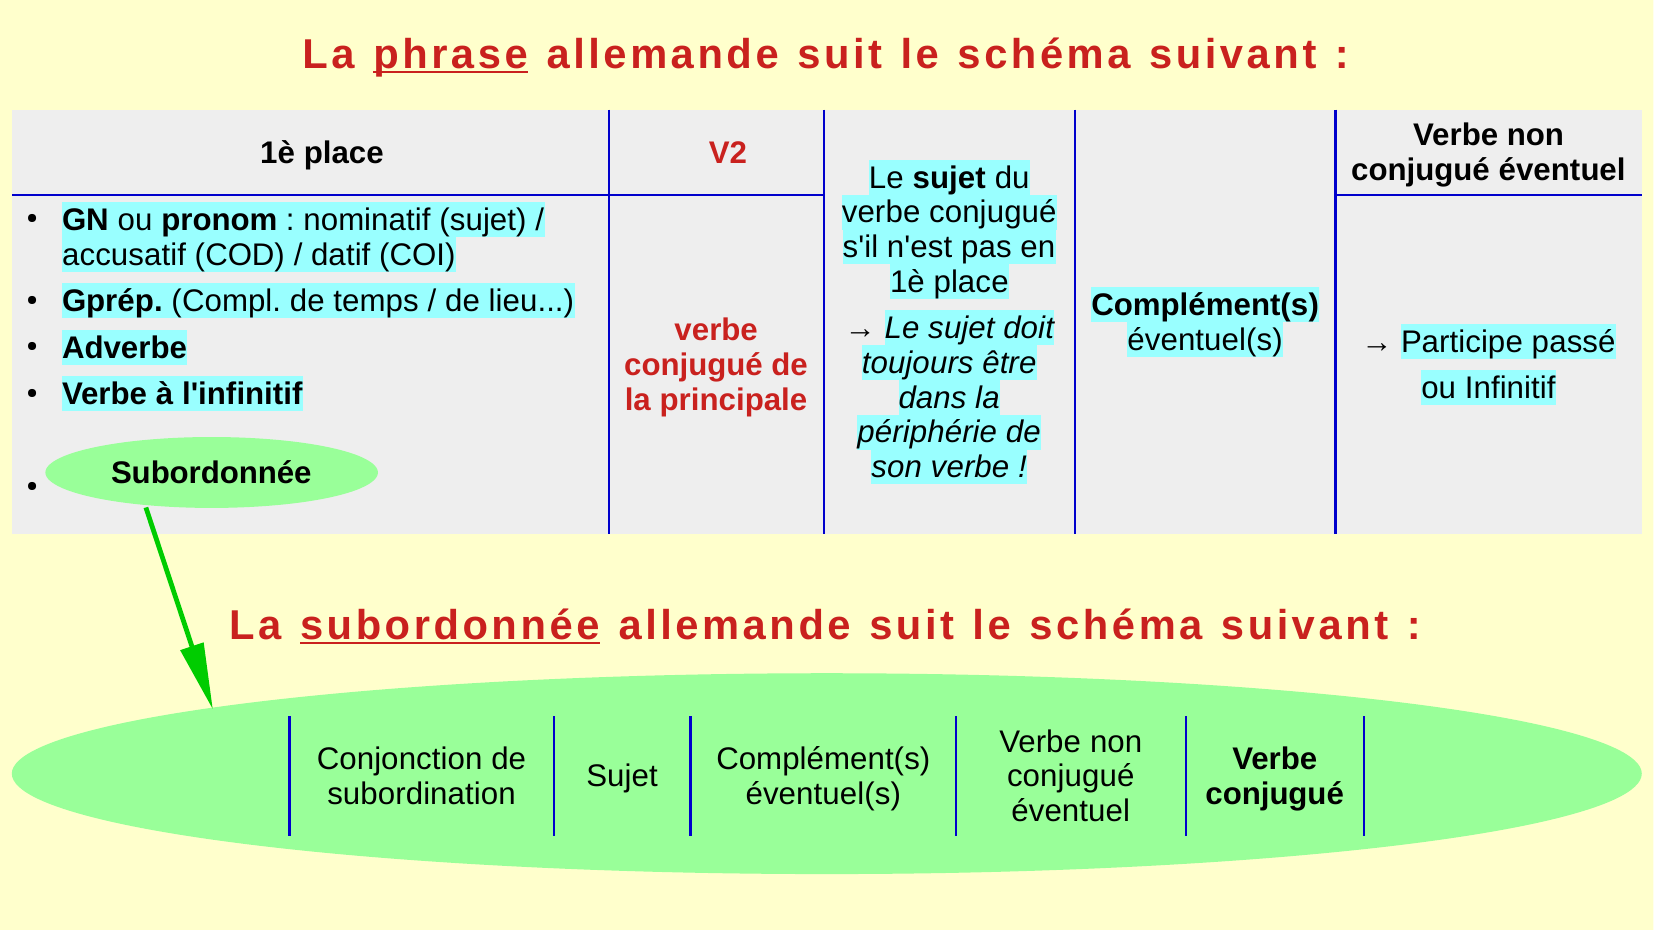

La phrase allemande suit le schéma suivant :
| 1è place | V2 | Le sujet du verbe conjugué s'il n'est pas en 1è place → Le sujet doit toujours être dans la périphérie de son verbe ! | Complément(s) éventuel(s) | Verbe non conjugué éventuel |
| --- | --- | --- | --- | --- |
| GN ou pronom : nominatif (sujet) / accusatif (COD) / datif (COI) Gprép. (Compl. de temps / de lieu...) Adverbe Verbe à l'infinitif | verbe conjugué de la principale | | | → Participe passé ou Infinitif |
Subordonnée
La subordonnée allemande suit le schéma suivant :
| Conjonction de subordination | Sujet | Complément(s) éventuel(s) | Verbe non conjugué éventuel | Verbe conjugué |
| --- | --- | --- | --- | --- |